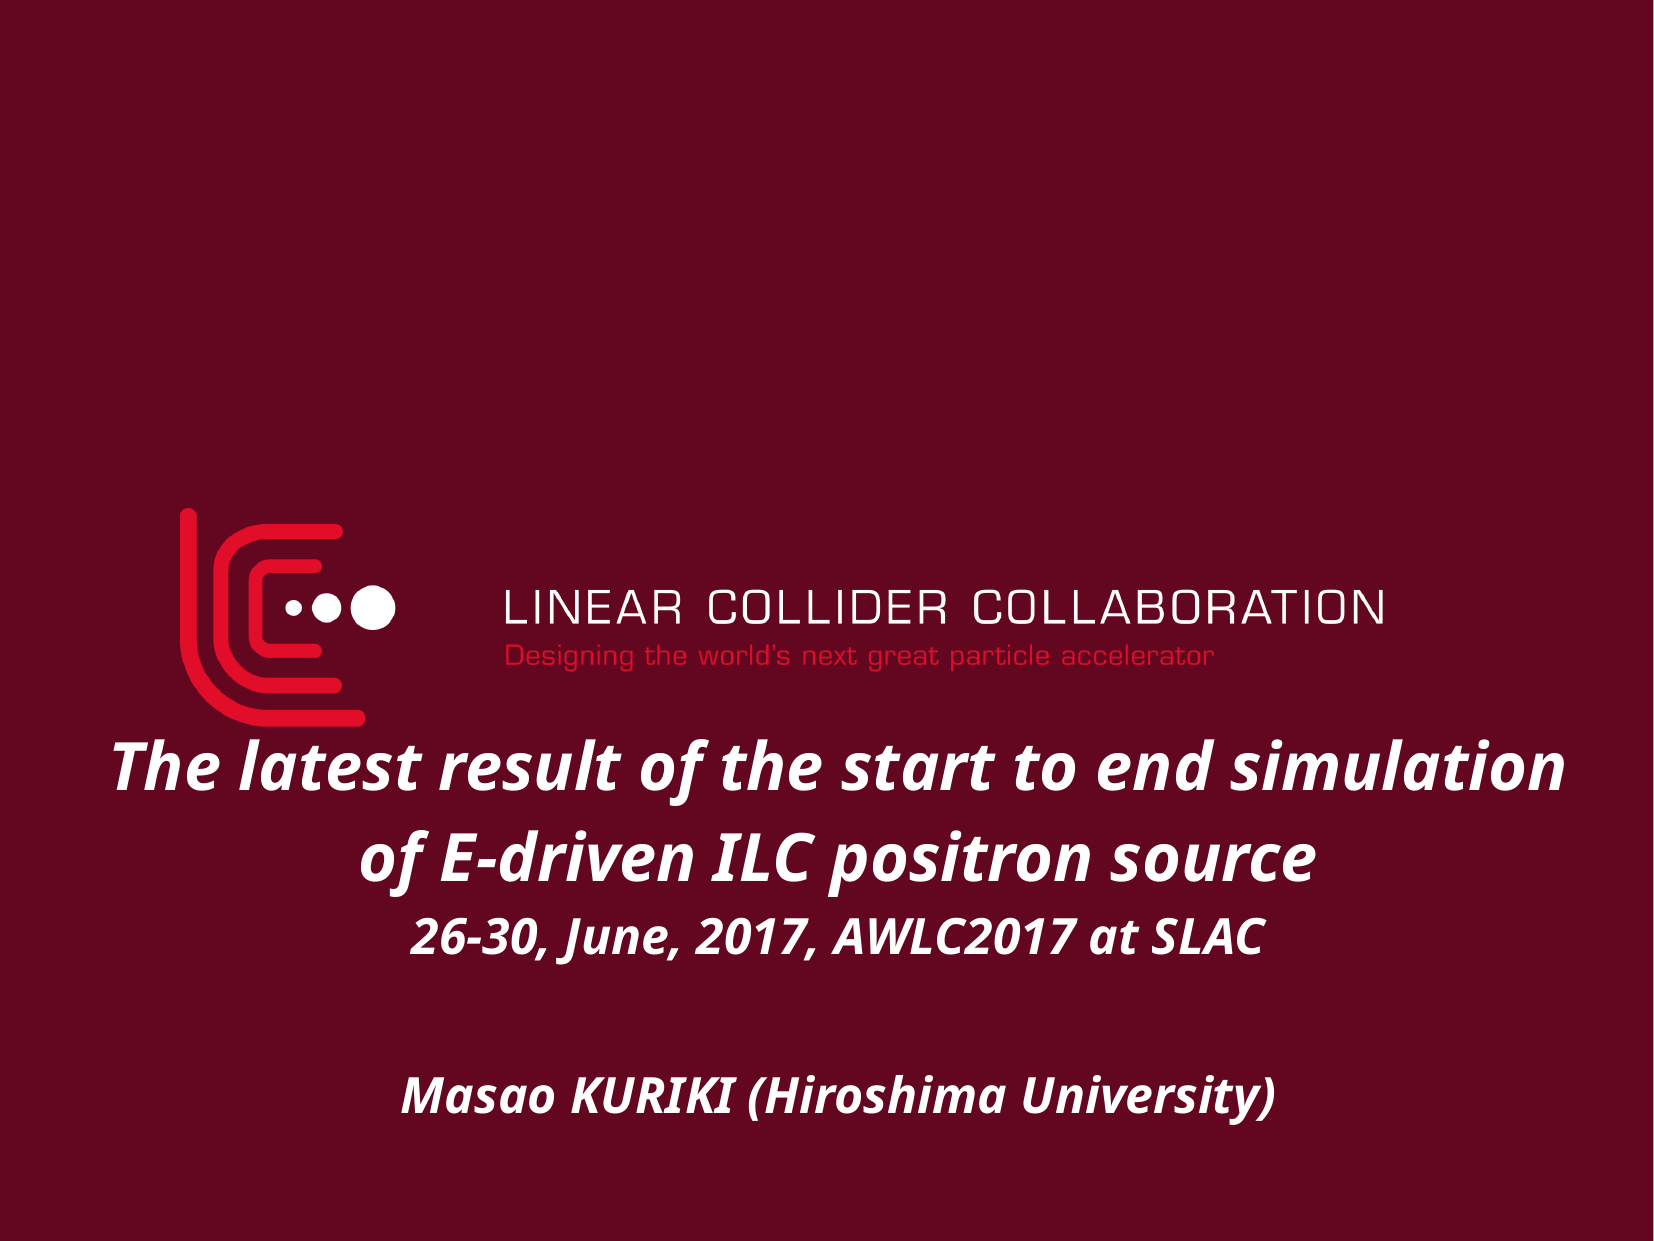

# The latest result of the start to end simulation of E-driven ILC positron source
26-30, June, 2017, AWLC2017 at SLAC
Masao KURIKI (Hiroshima University)